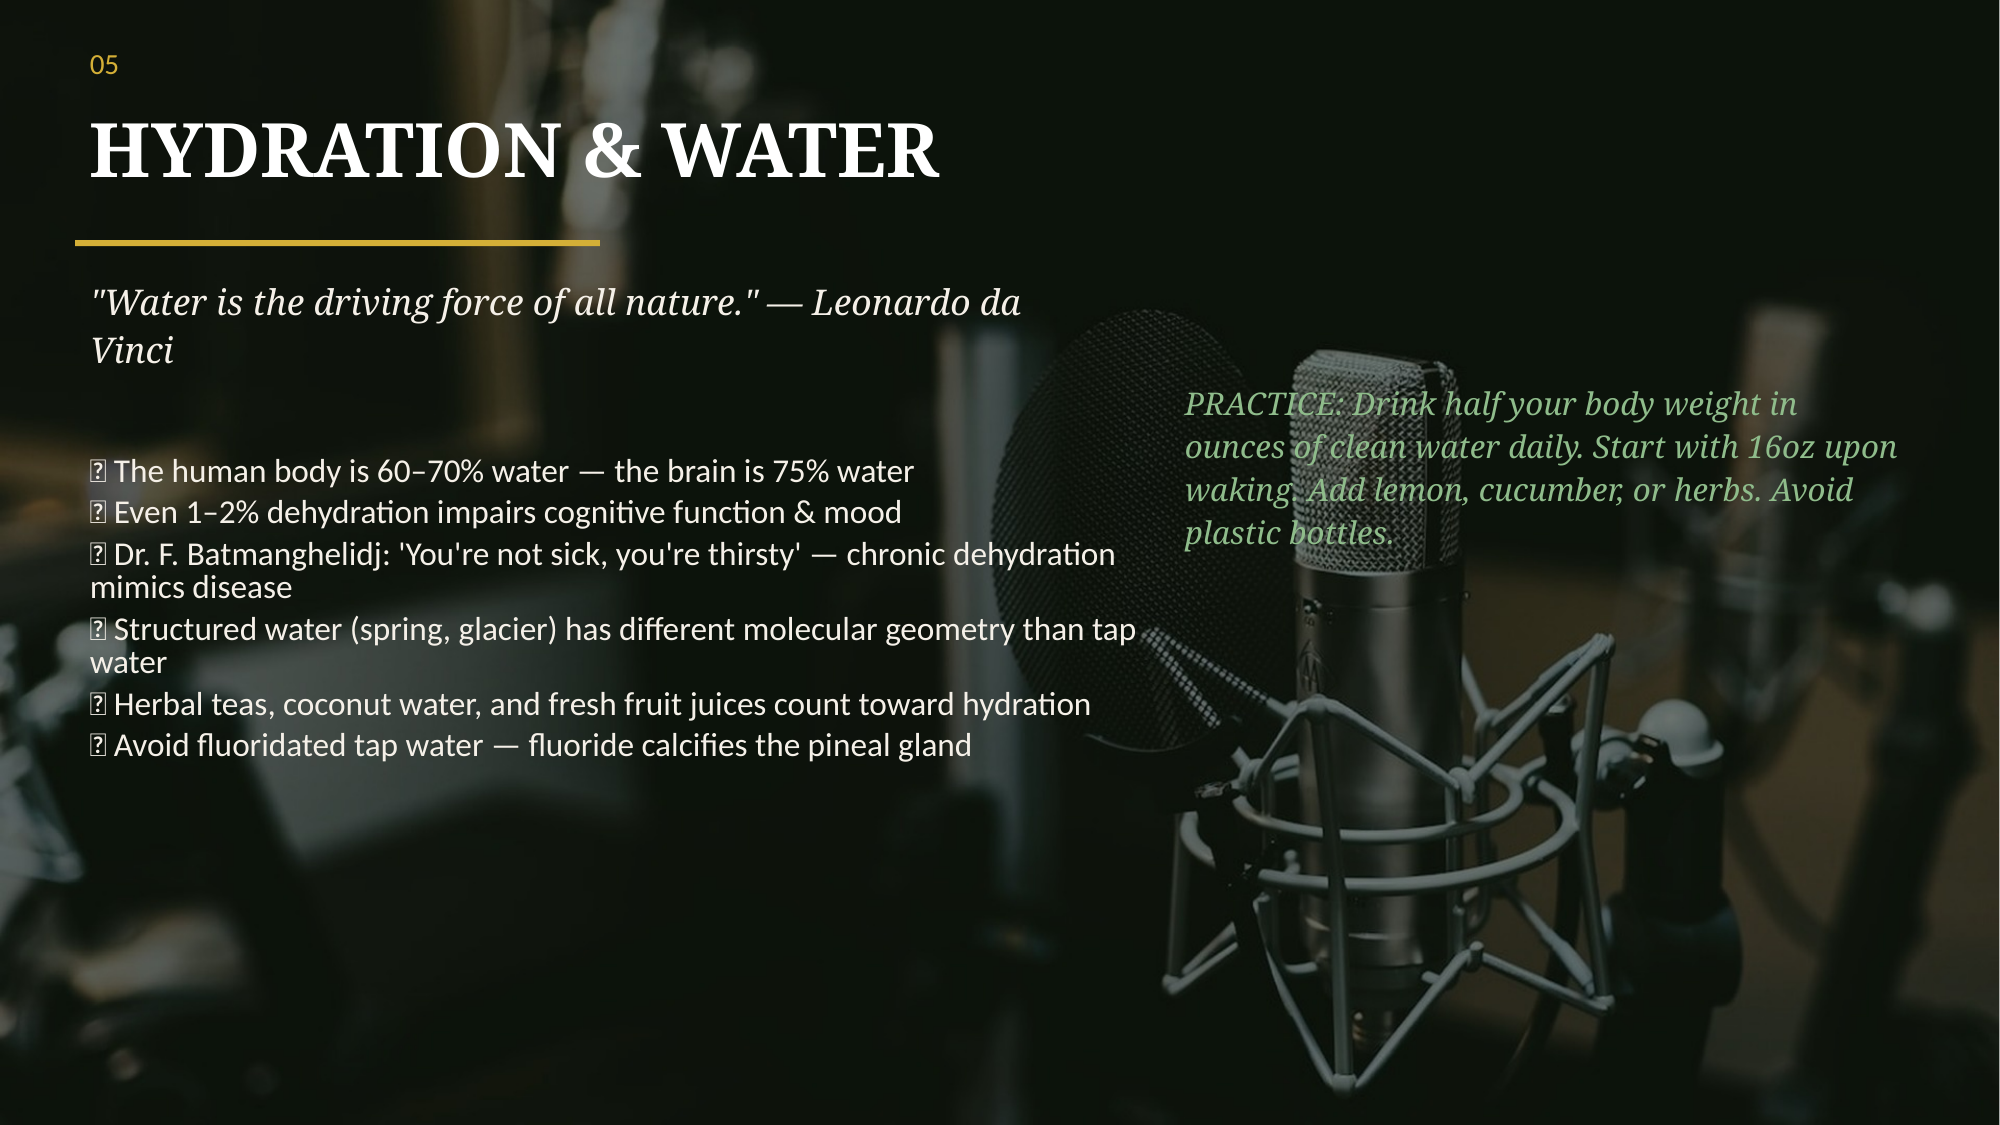

05
HYDRATION & WATER
"Water is the driving force of all nature." — Leonardo da Vinci
PRACTICE: Drink half your body weight in ounces of clean water daily. Start with 16oz upon waking. Add lemon, cucumber, or herbs. Avoid plastic bottles.
💧 The human body is 60–70% water — the brain is 75% water
💧 Even 1–2% dehydration impairs cognitive function & mood
💧 Dr. F. Batmanghelidj: 'You're not sick, you're thirsty' — chronic dehydration mimics disease
💧 Structured water (spring, glacier) has different molecular geometry than tap water
💧 Herbal teas, coconut water, and fresh fruit juices count toward hydration
💧 Avoid fluoridated tap water — fluoride calcifies the pineal gland